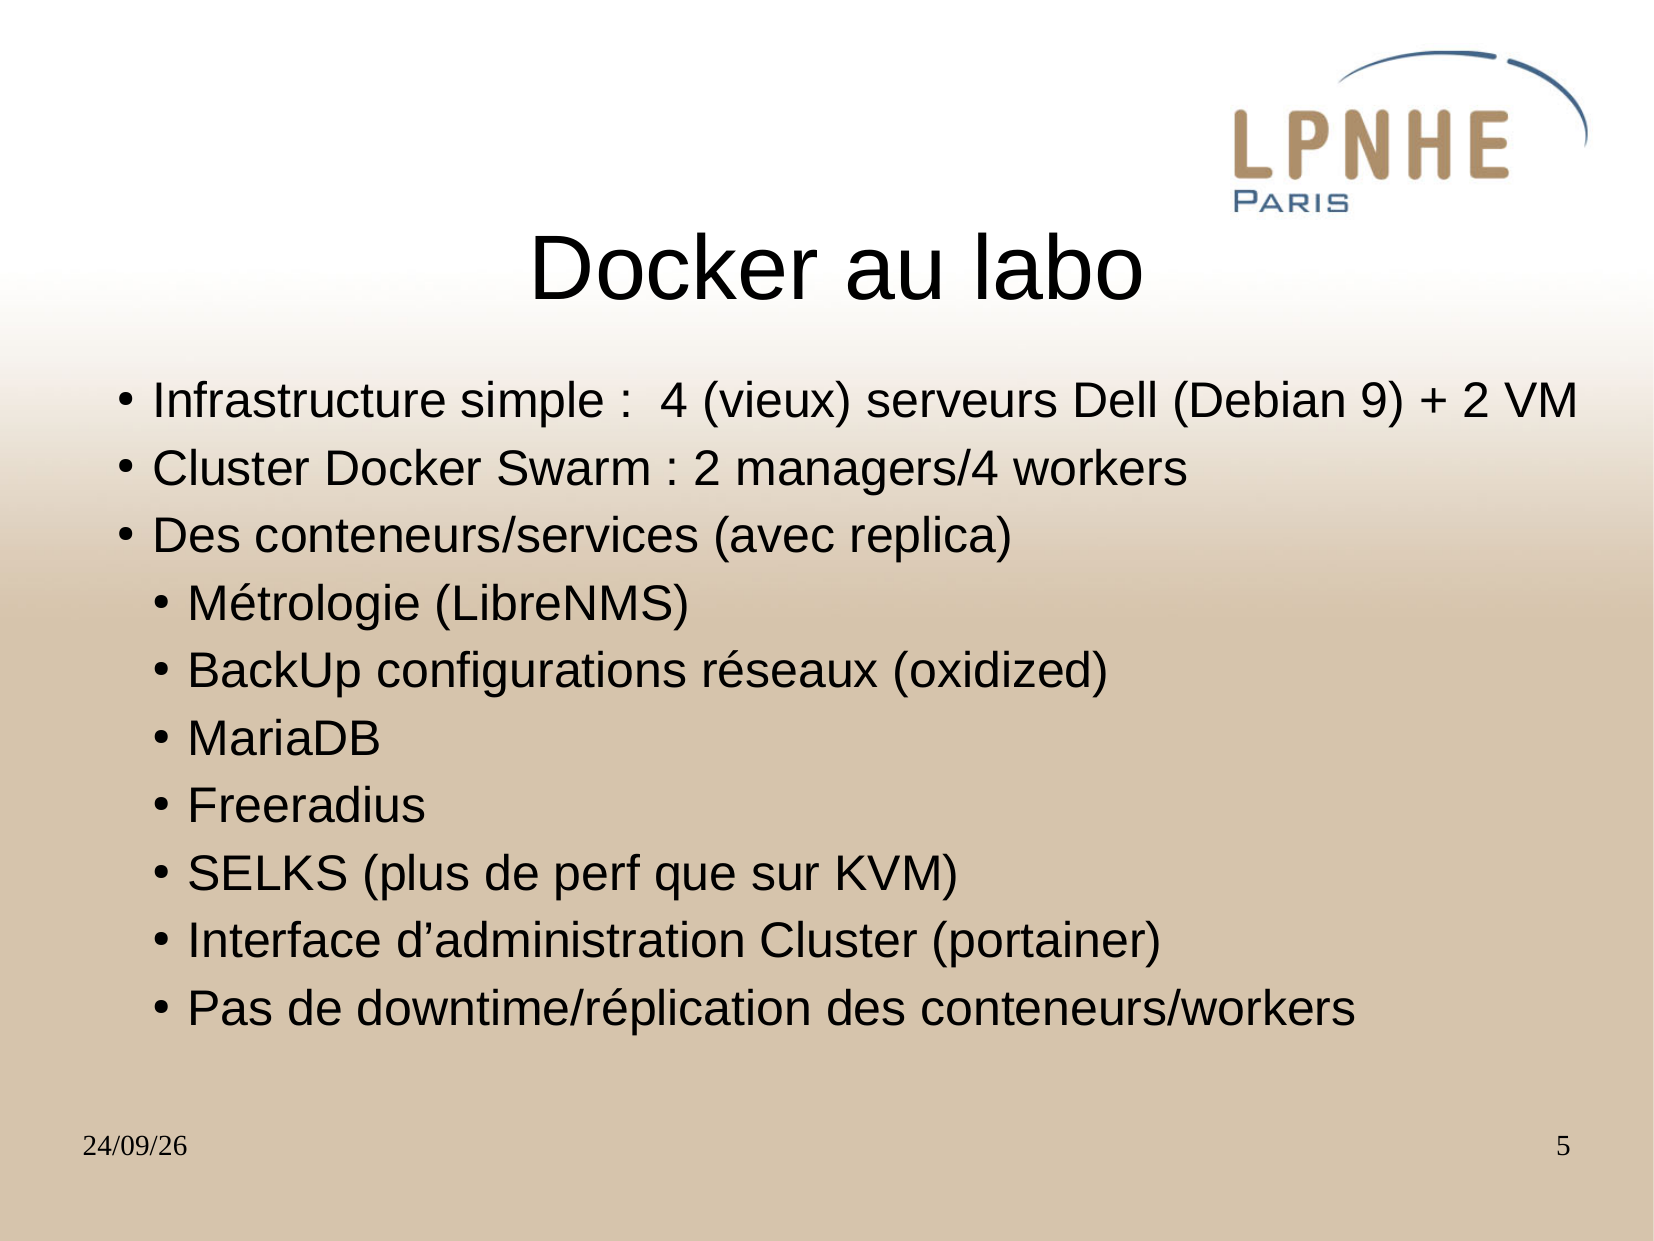

# Docker au labo
Infrastructure simple : 4 (vieux) serveurs Dell (Debian 9) + 2 VM
Cluster Docker Swarm : 2 managers/4 workers
Des conteneurs/services (avec replica)
Métrologie (LibreNMS)
BackUp configurations réseaux (oxidized)
MariaDB
Freeradius
SELKS (plus de perf que sur KVM)
Interface d’administration Cluster (portainer)
Pas de downtime/réplication des conteneurs/workers
5